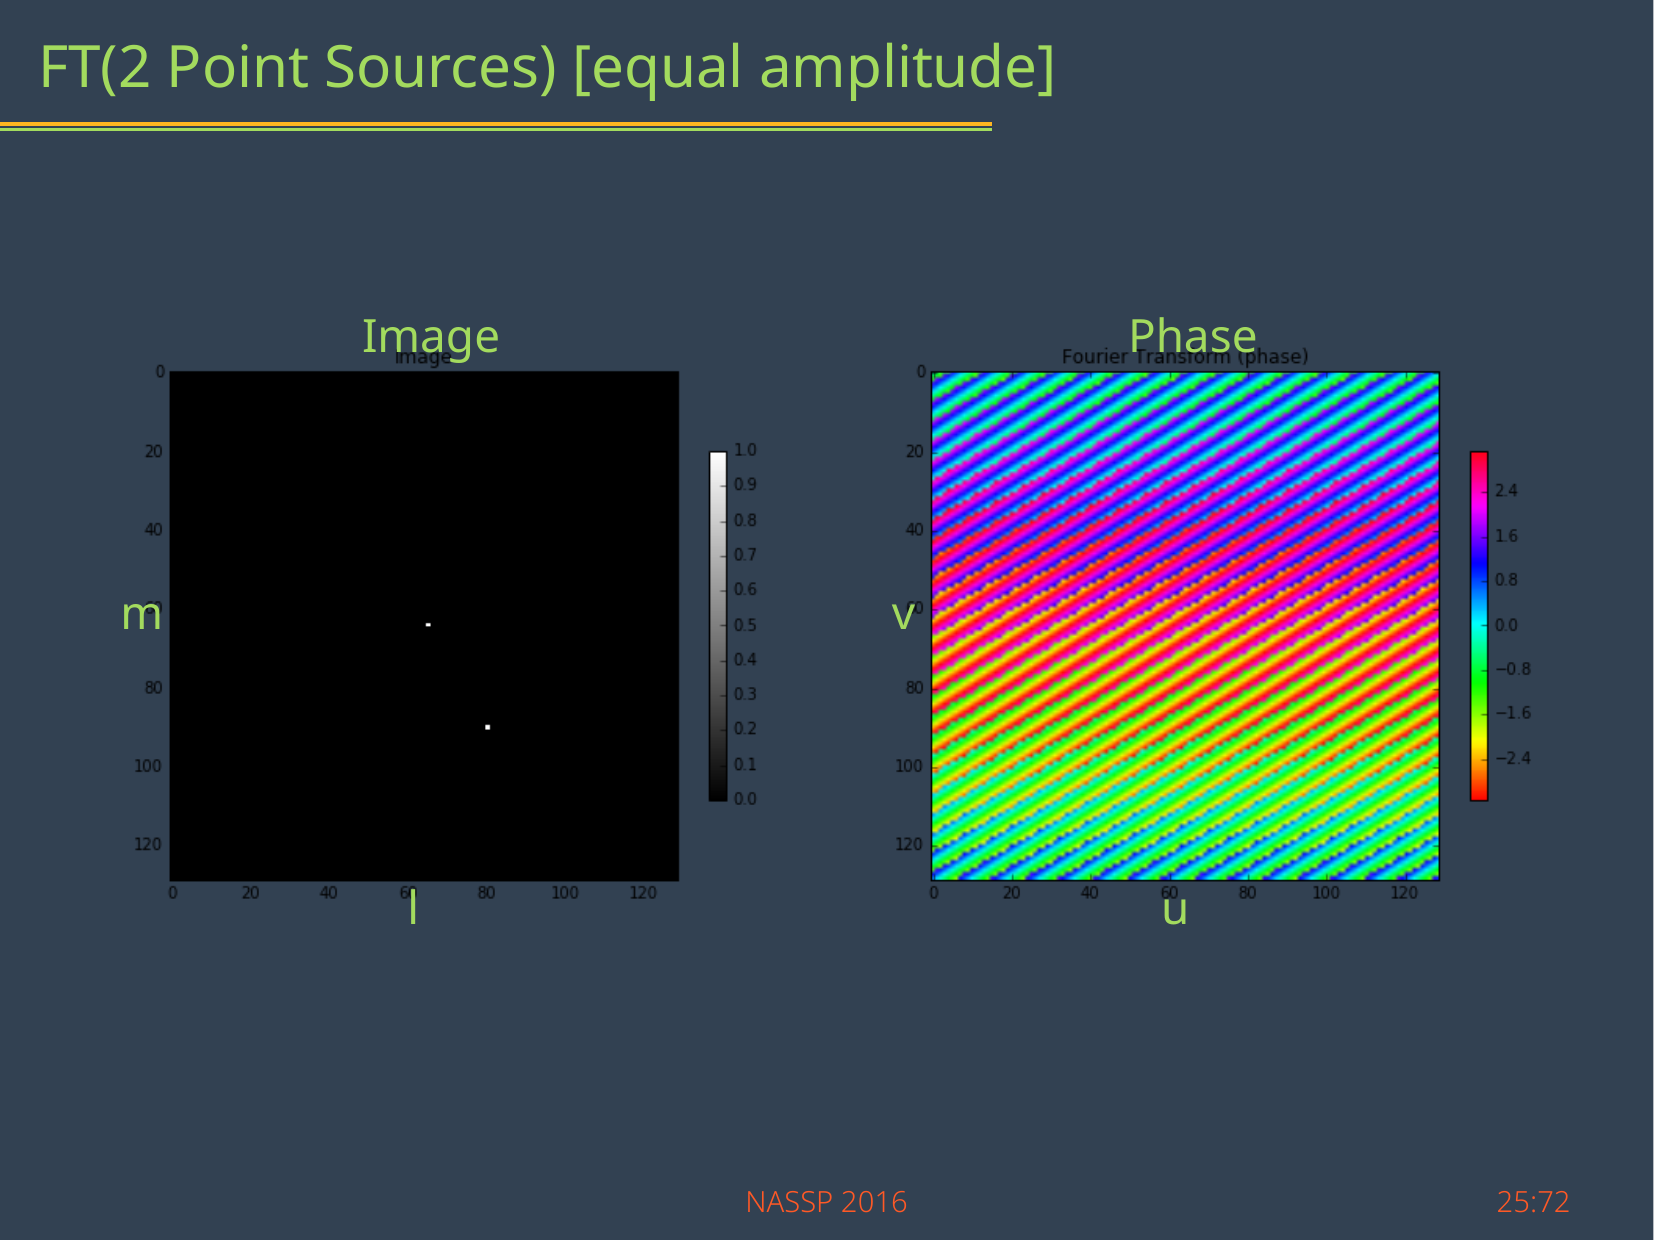

FT(2 Point Sources) [equal amplitude]
Image
Phase
m
v
l
u
NASSP 2016
25